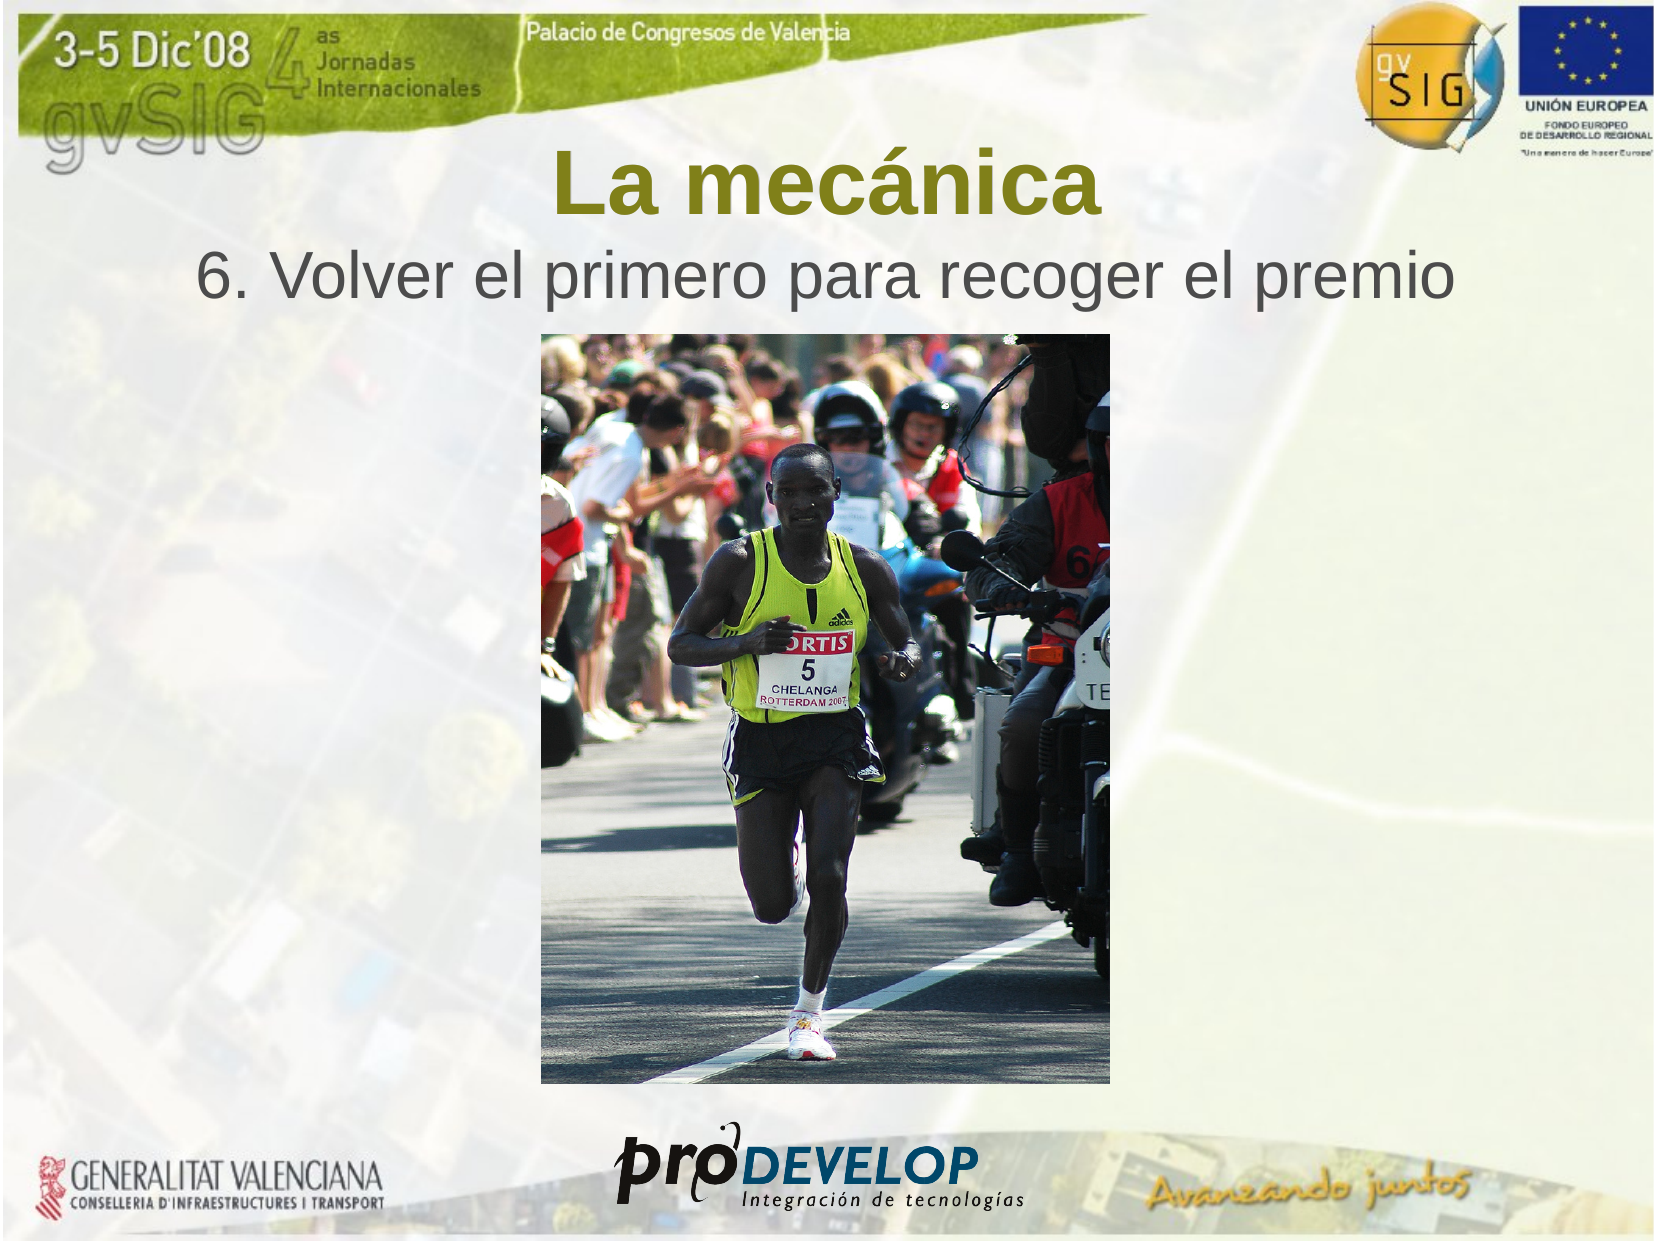

# La mecánica
6. Volver el primero para recoger el premio